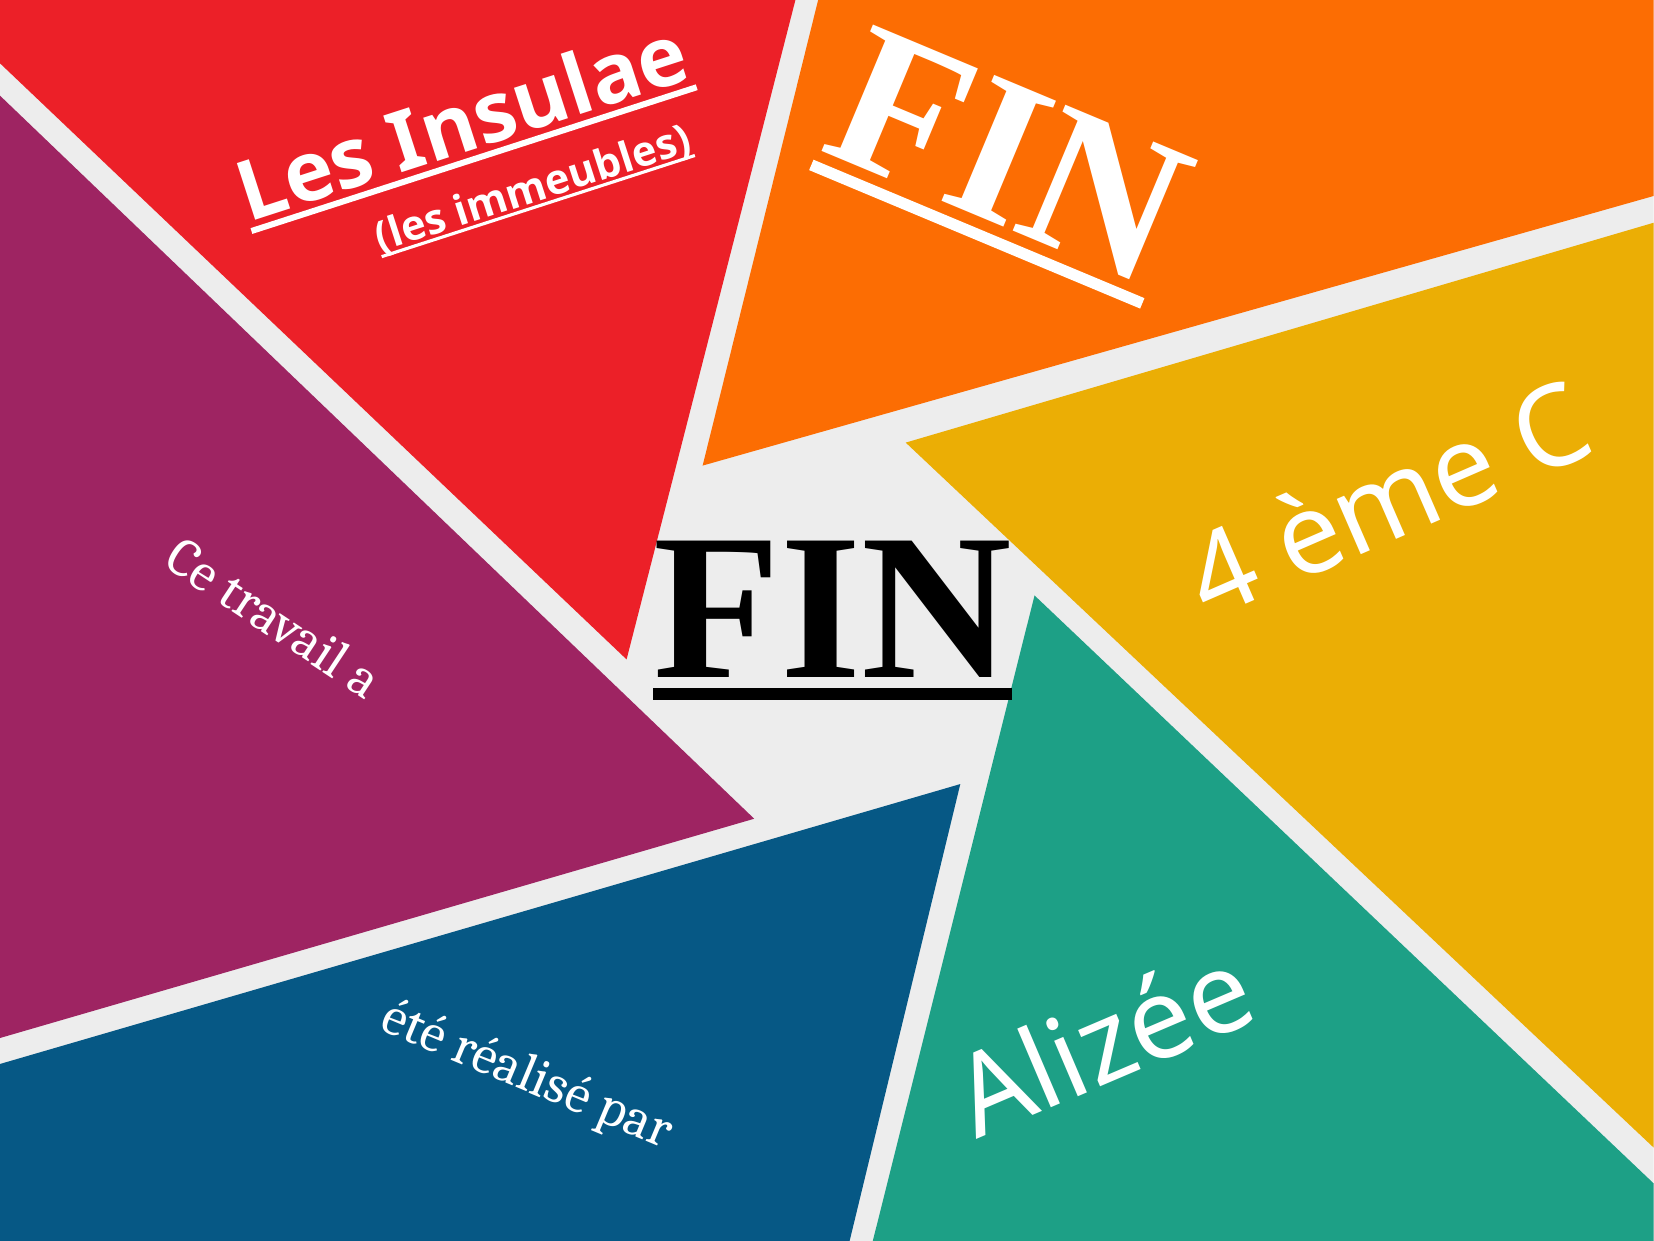

FIN
Les Insulae
(les immeubles)
4 ème C
FIN
Ce travail a
Alizée
été réalisé par